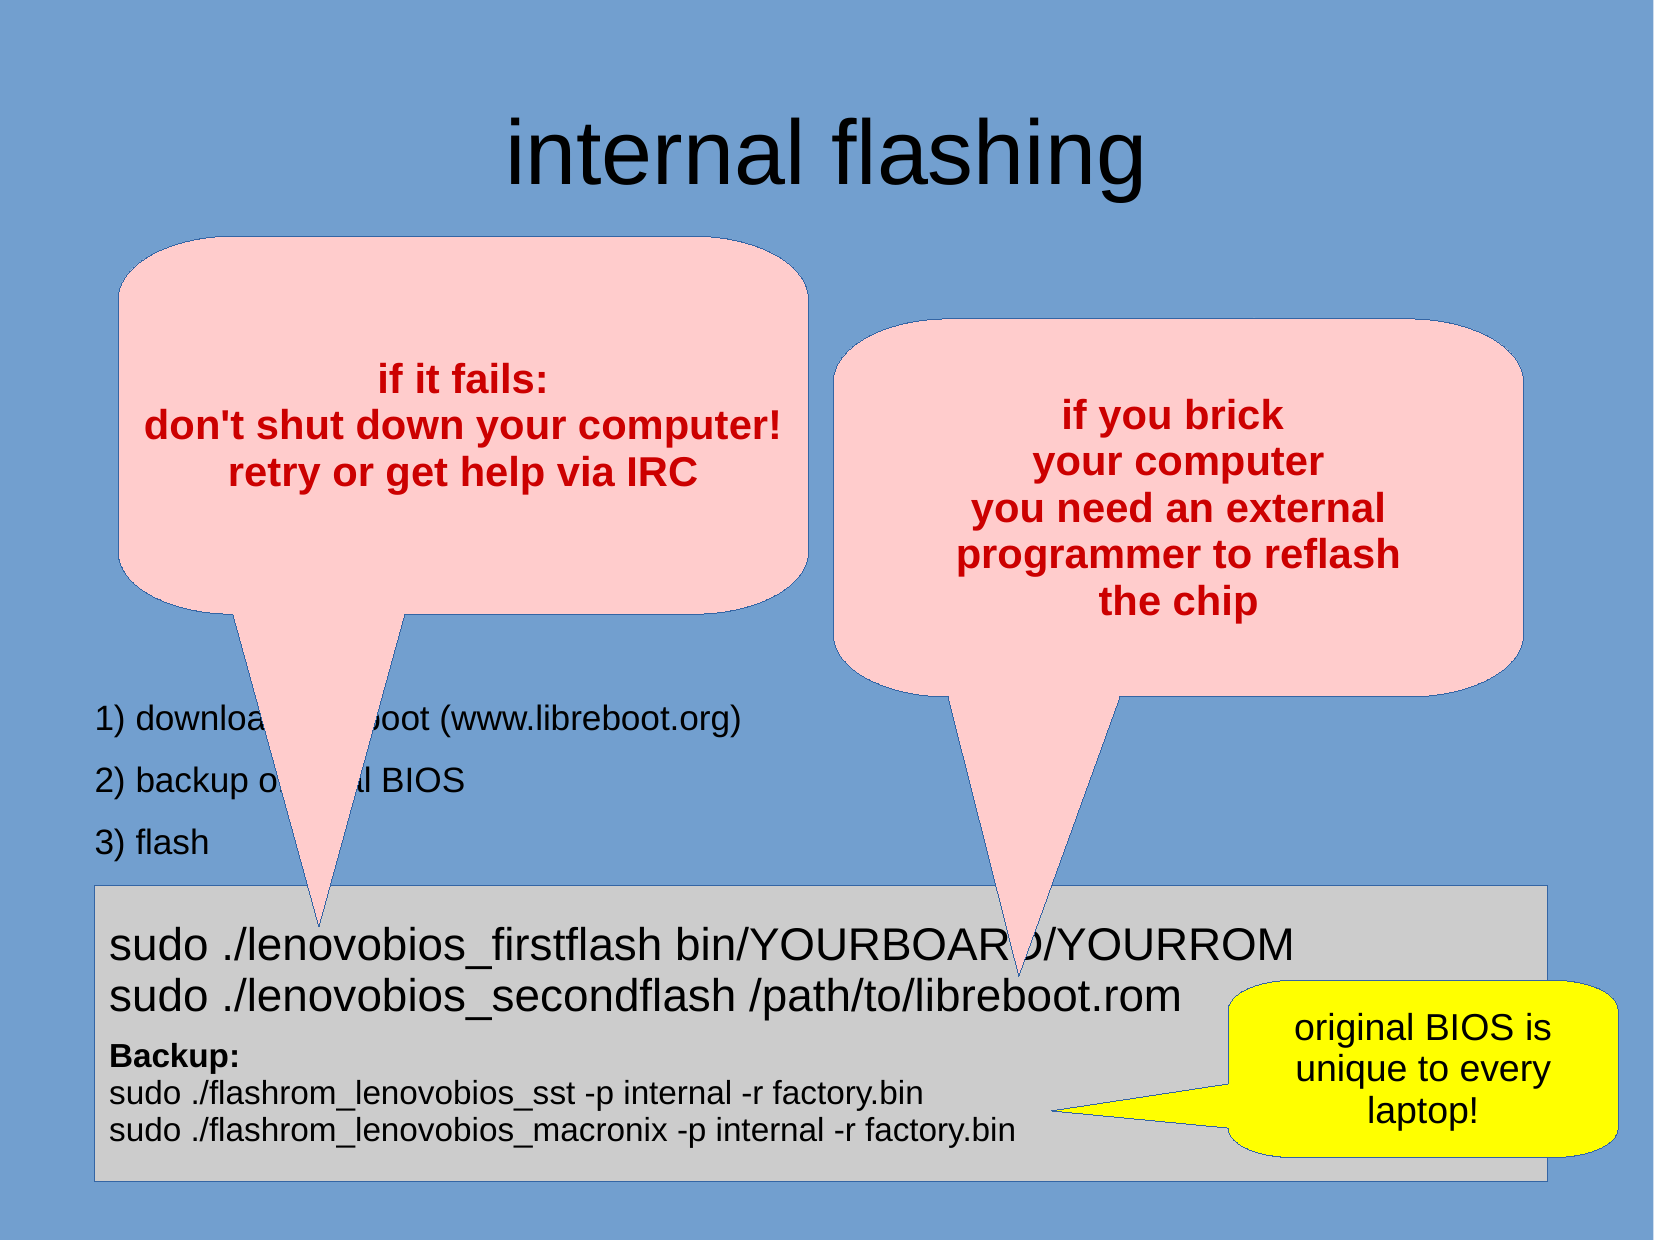

# internal flashing
if it fails:
don't shut down your computer!
retry or get help via IRC
if you brick
your computer
you need an external
programmer to reflash
the chip
1) download libreboot (www.libreboot.org)
2) backup original BIOS
3) flash
sudo ./lenovobios_firstflash bin/YOURBOARD/YOURROM
sudo ./lenovobios_secondflash /path/to/libreboot.rom
Backup:
sudo ./flashrom_lenovobios_sst -p internal -r factory.bin
sudo ./flashrom_lenovobios_macronix -p internal -r factory.bin
original BIOS is
unique to every
laptop!